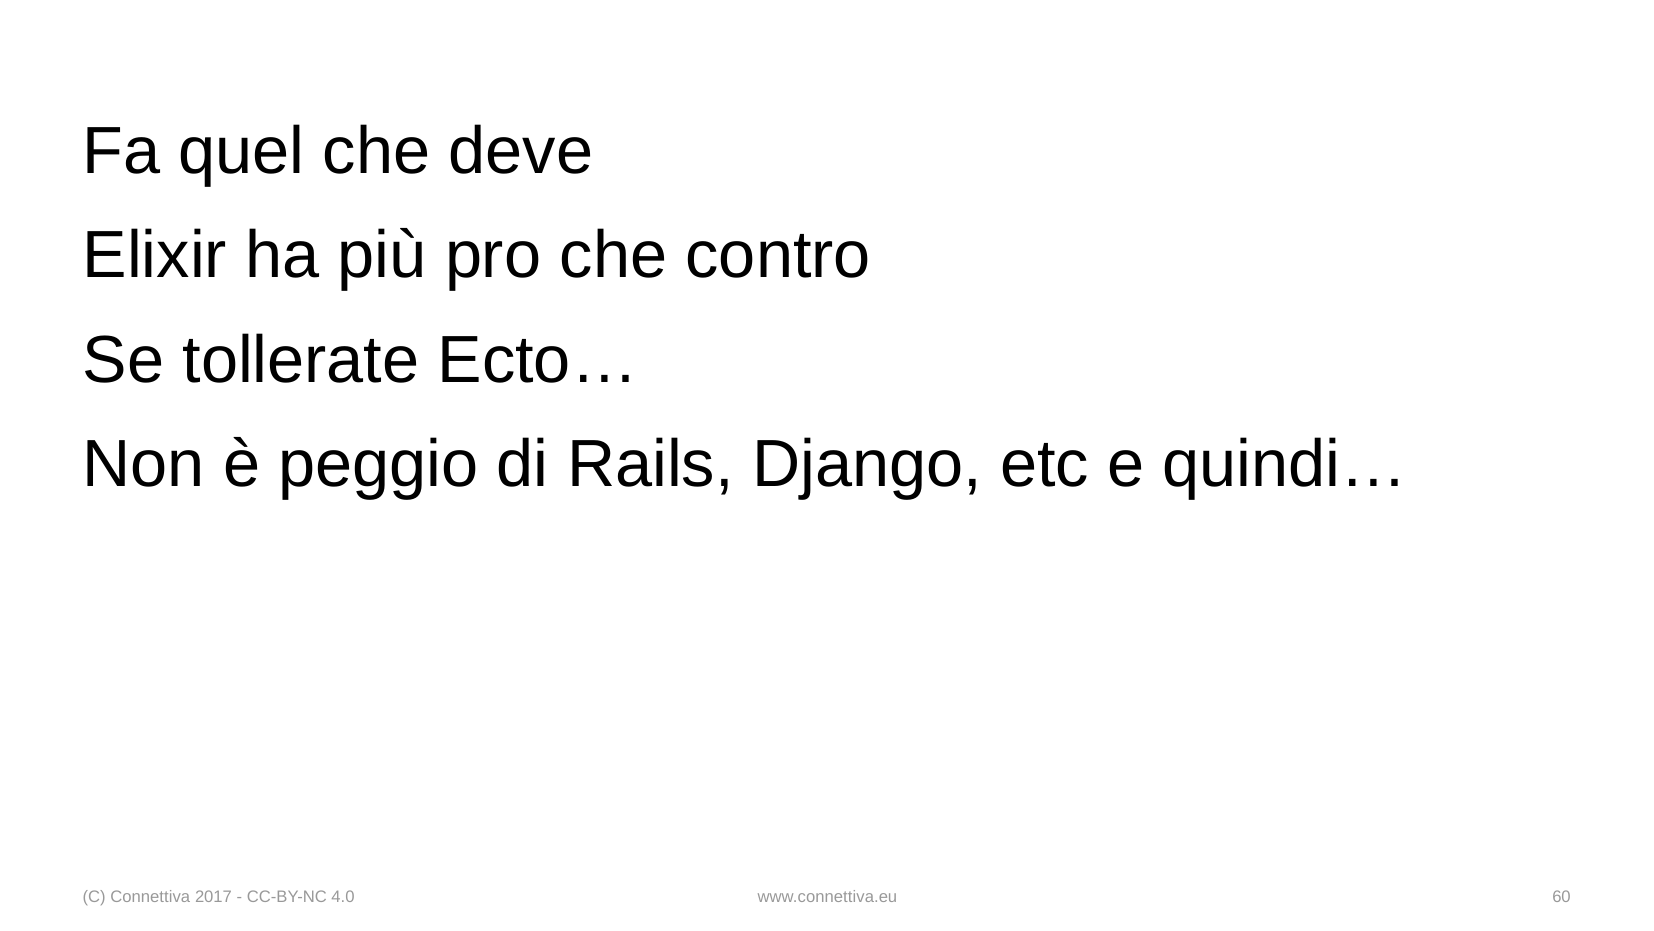

# Fa quel che deve
Elixir ha più pro che contro
Se tollerate Ecto…
Non è peggio di Rails, Django, etc e quindi…
(C) Connettiva 2017 - CC-BY-NC 4.0
www.connettiva.eu
60